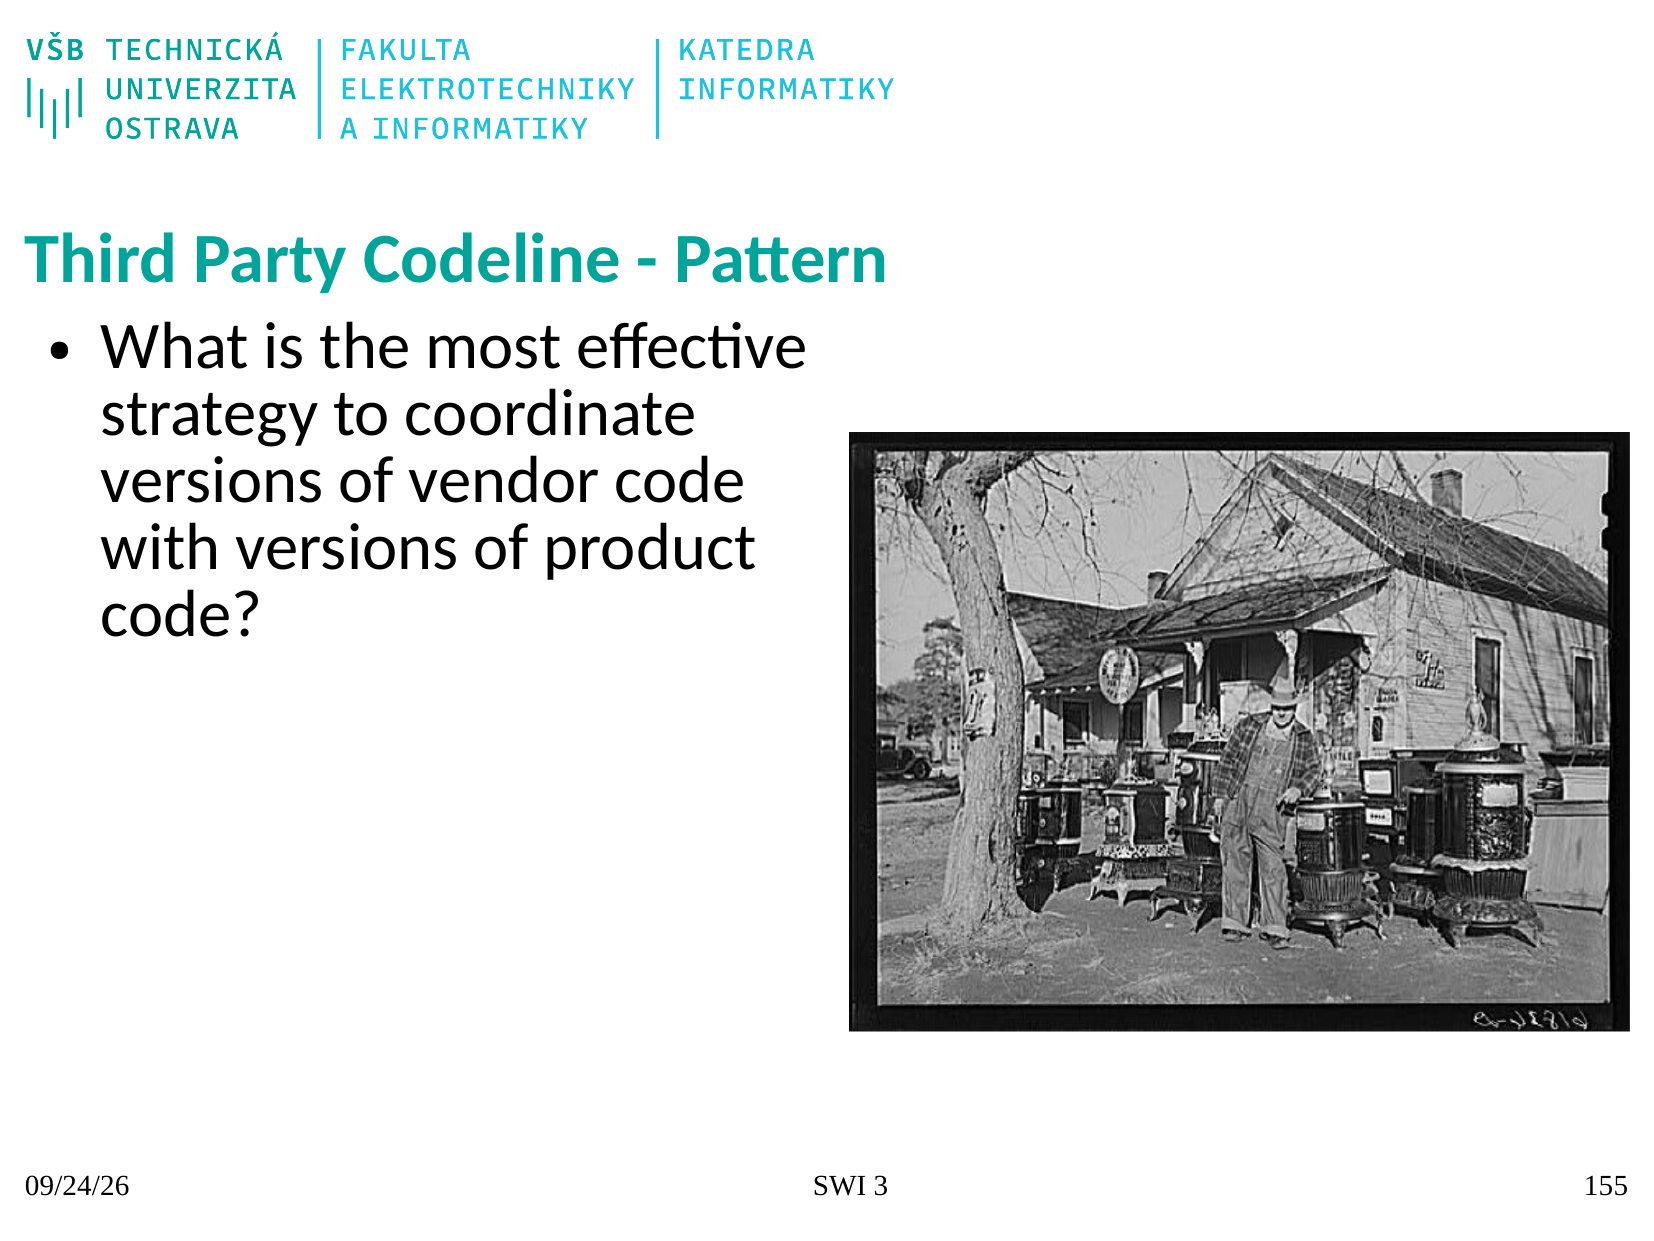

# Third Party Codeline - Pattern
What is the most effective strategy to coordinate versions of vendor code with versions of product code?
SWI 3
155